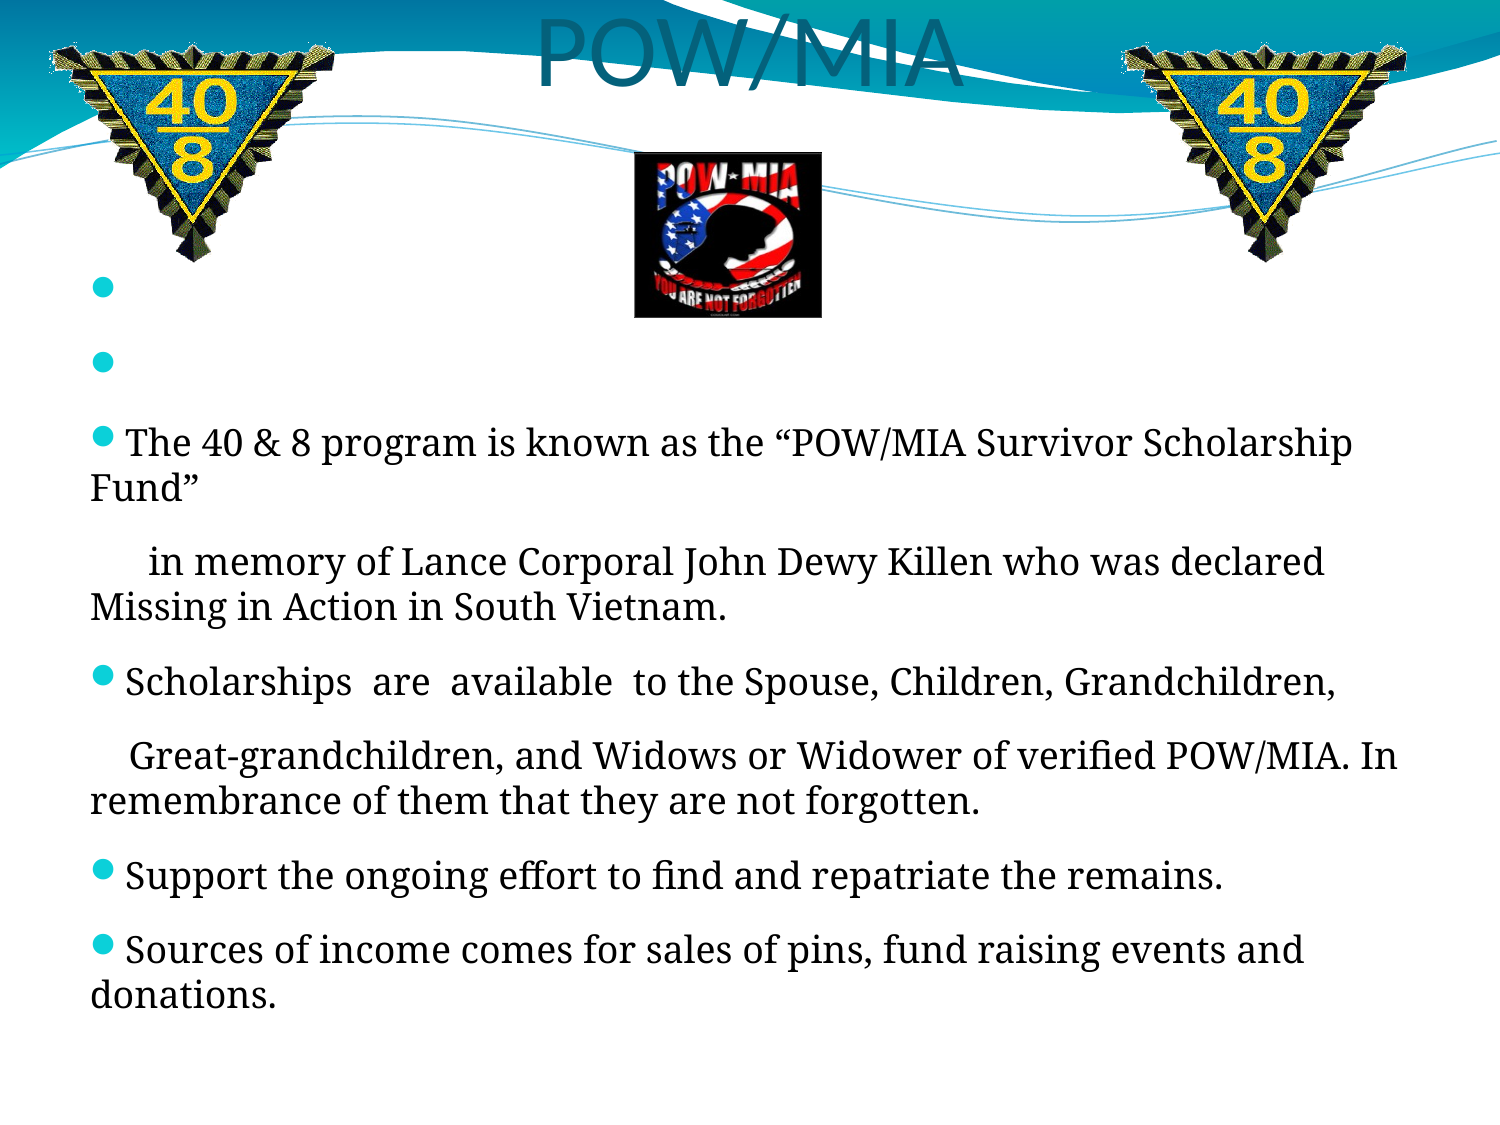

# POW/MIA
The 40 & 8 program is known as the “POW/MIA Survivor Scholarship Fund”
 in memory of Lance Corporal John Dewy Killen who was declared Missing in Action in South Vietnam.
Scholarships are available to the Spouse, Children, Grandchildren,
 Great-grandchildren, and Widows or Widower of verified POW/MIA. In remembrance of them that they are not forgotten.
Support the ongoing effort to find and repatriate the remains.
Sources of income comes for sales of pins, fund raising events and donations.